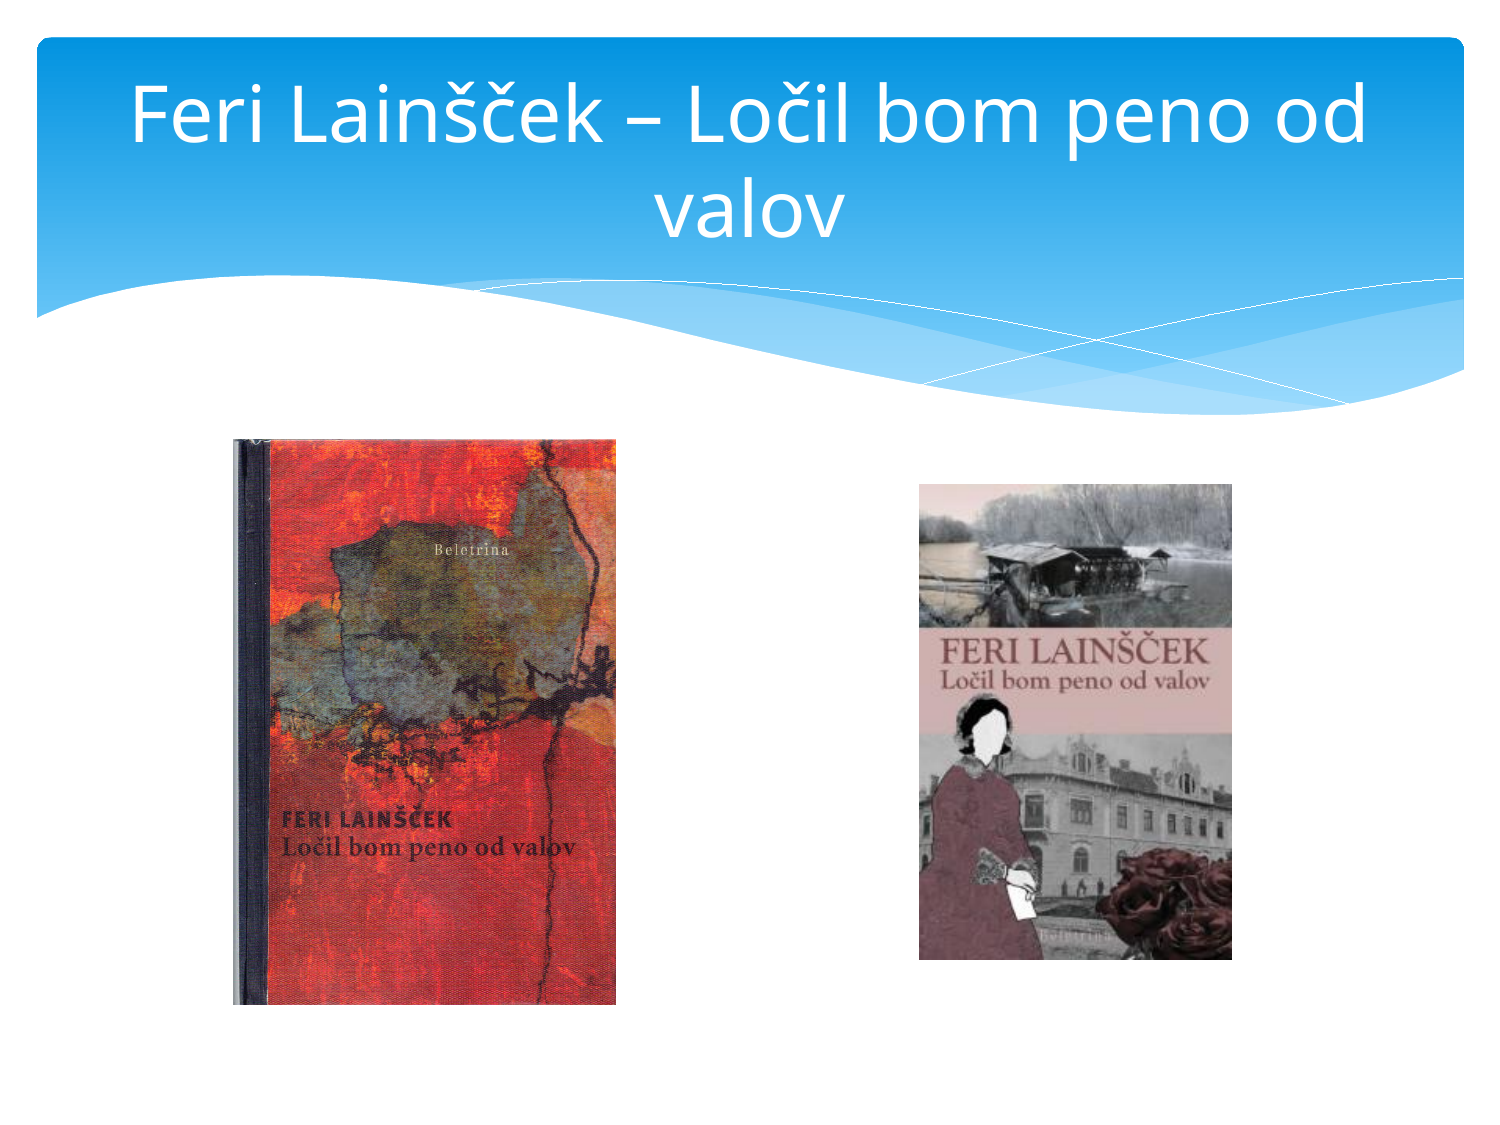

# Feri Lainšček – Ločil bom peno od valov